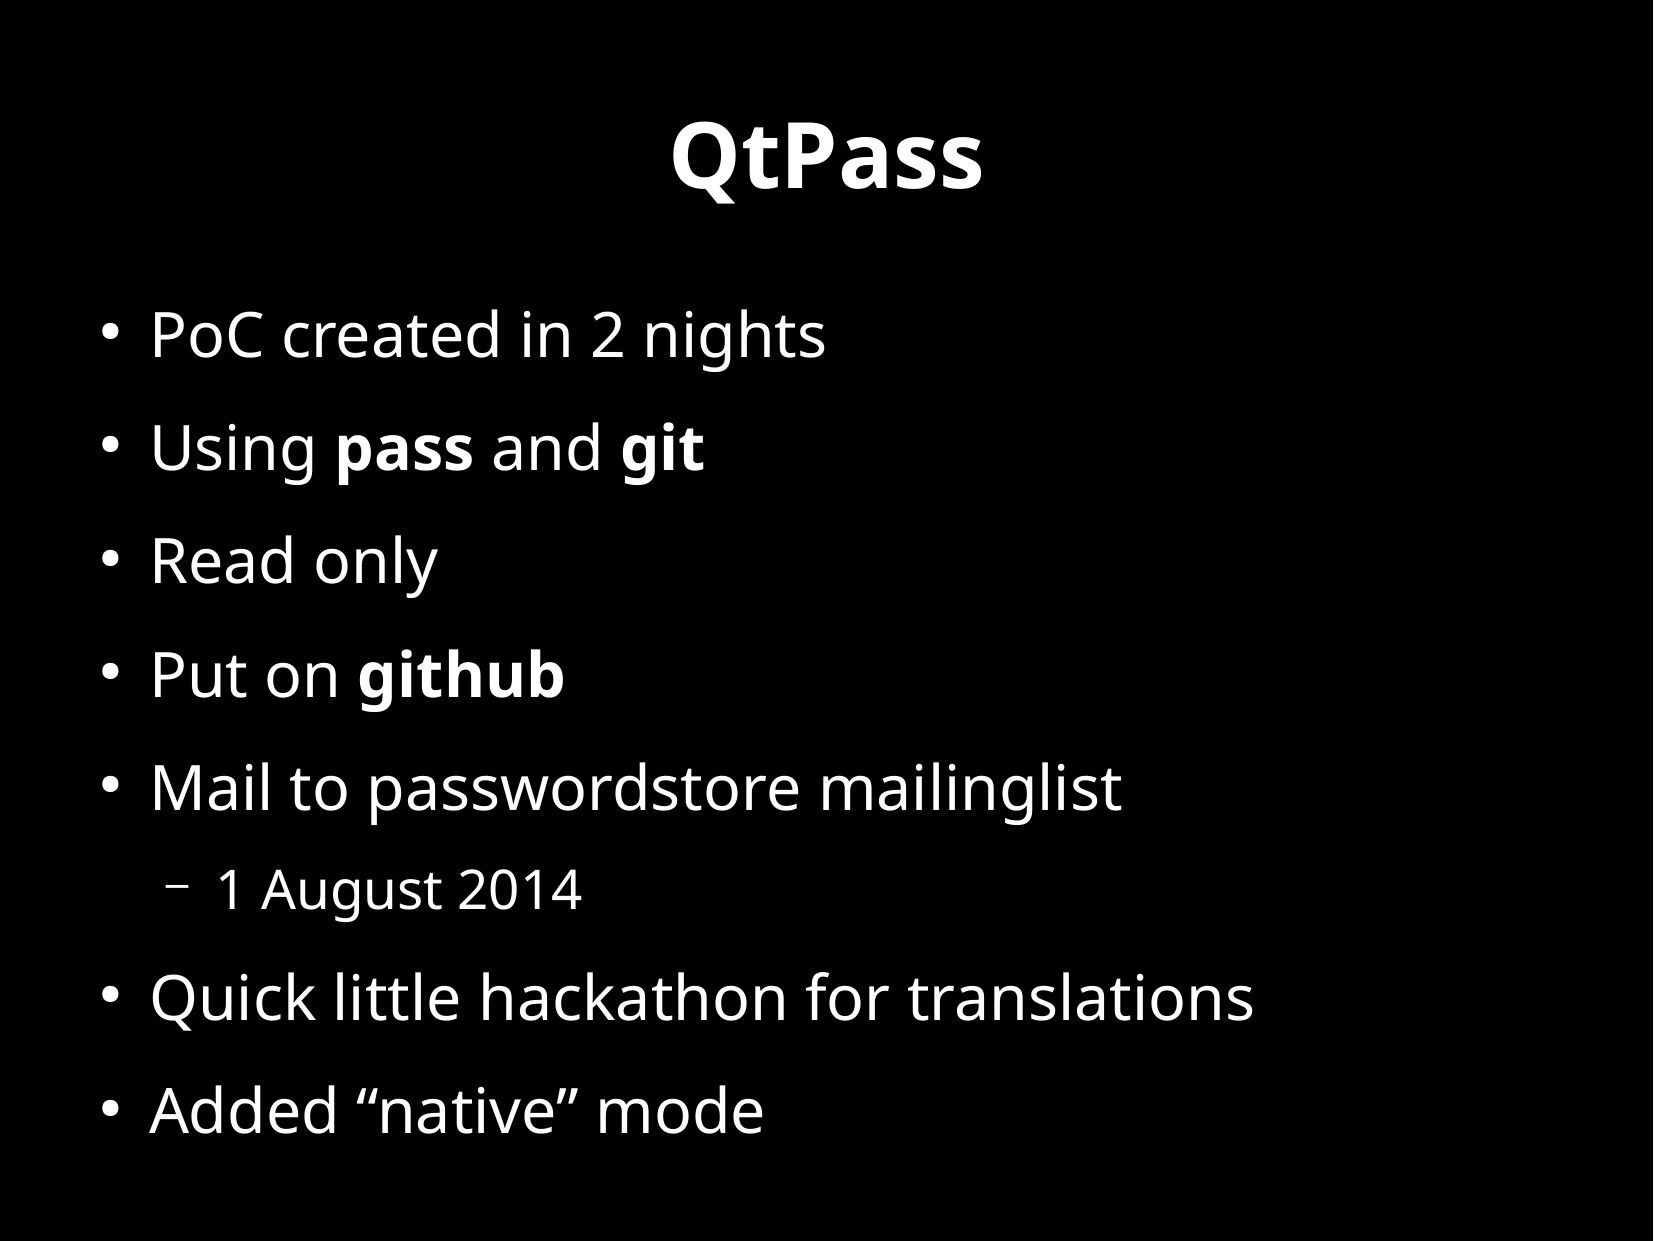

# QtPass
PoC created in 2 nights
Using pass and git
Read only
Put on github
Mail to passwordstore mailinglist
1 August 2014
Quick little hackathon for translations
Added “native” mode